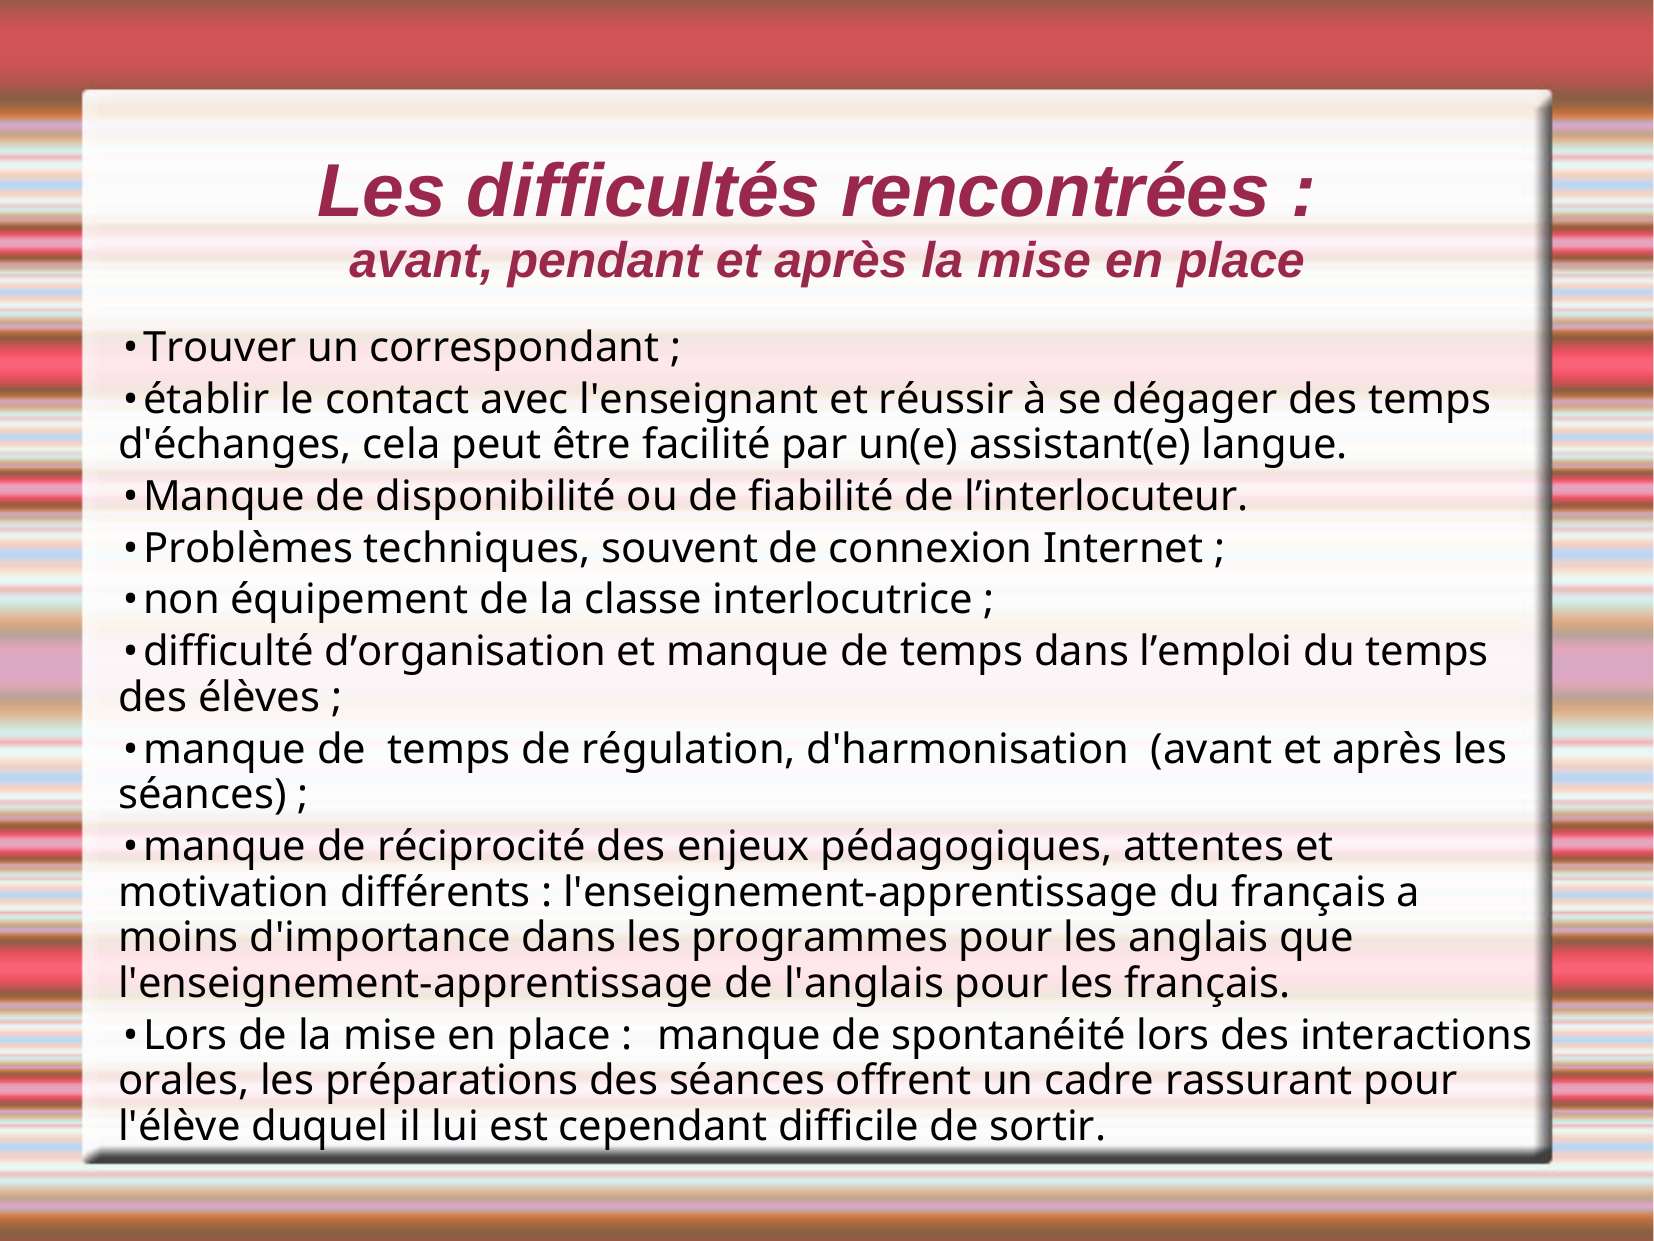

# Les difficultés rencontrées : avant, pendant et après la mise en place
•Trouver un correspondant ;
•établir le contact avec l'enseignant et réussir à se dégager des temps d'échanges, cela peut être facilité par un(e) assistant(e) langue.
•Manque de disponibilité ou de fiabilité de l’interlocuteur.
•Problèmes techniques, souvent de connexion Internet ;
•non équipement de la classe interlocutrice ;
•difficulté d’organisation et manque de temps dans l’emploi du temps des élèves ;
•manque de temps de régulation, d'harmonisation (avant et après les séances) ;
•manque de réciprocité des enjeux pédagogiques, attentes et motivation différents : l'enseignement-apprentissage du français a moins d'importance dans les programmes pour les anglais que l'enseignement-apprentissage de l'anglais pour les français.
•Lors de la mise en place : manque de spontanéité lors des interactions orales, les préparations des séances offrent un cadre rassurant pour l'élève duquel il lui est cependant difficile de sortir.